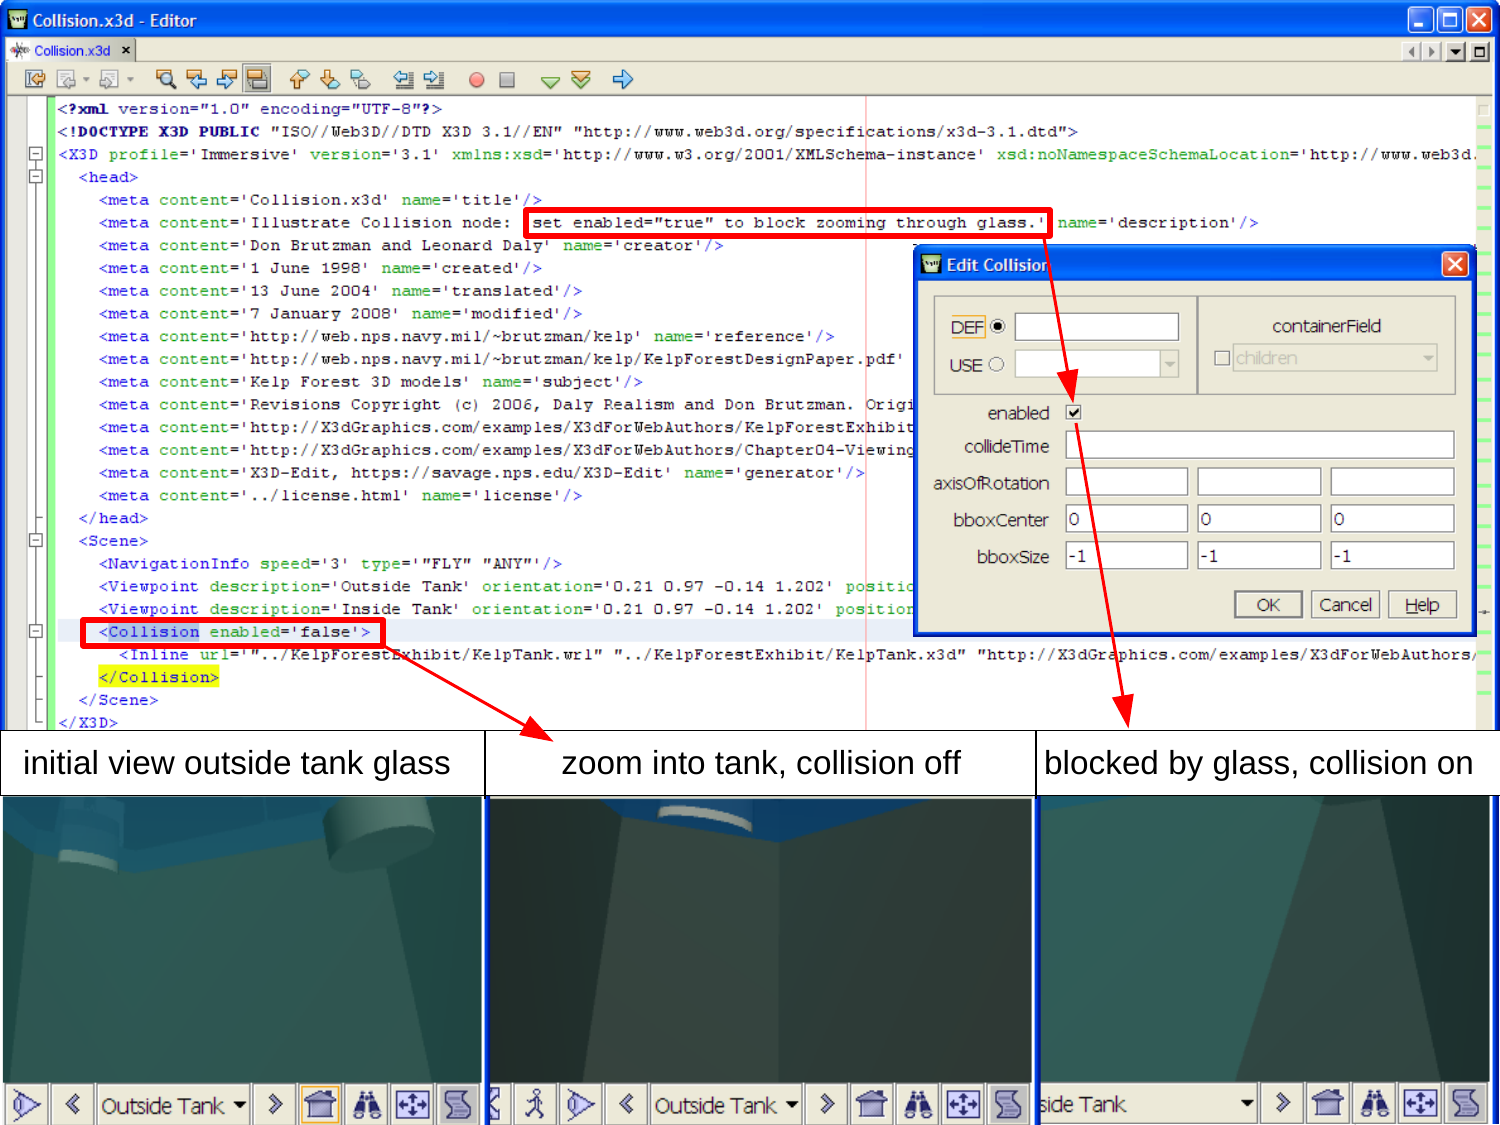

# Collision node X3D-Edit
initial view outside tank glass zoom into tank, collision off blocked by glass, collision on